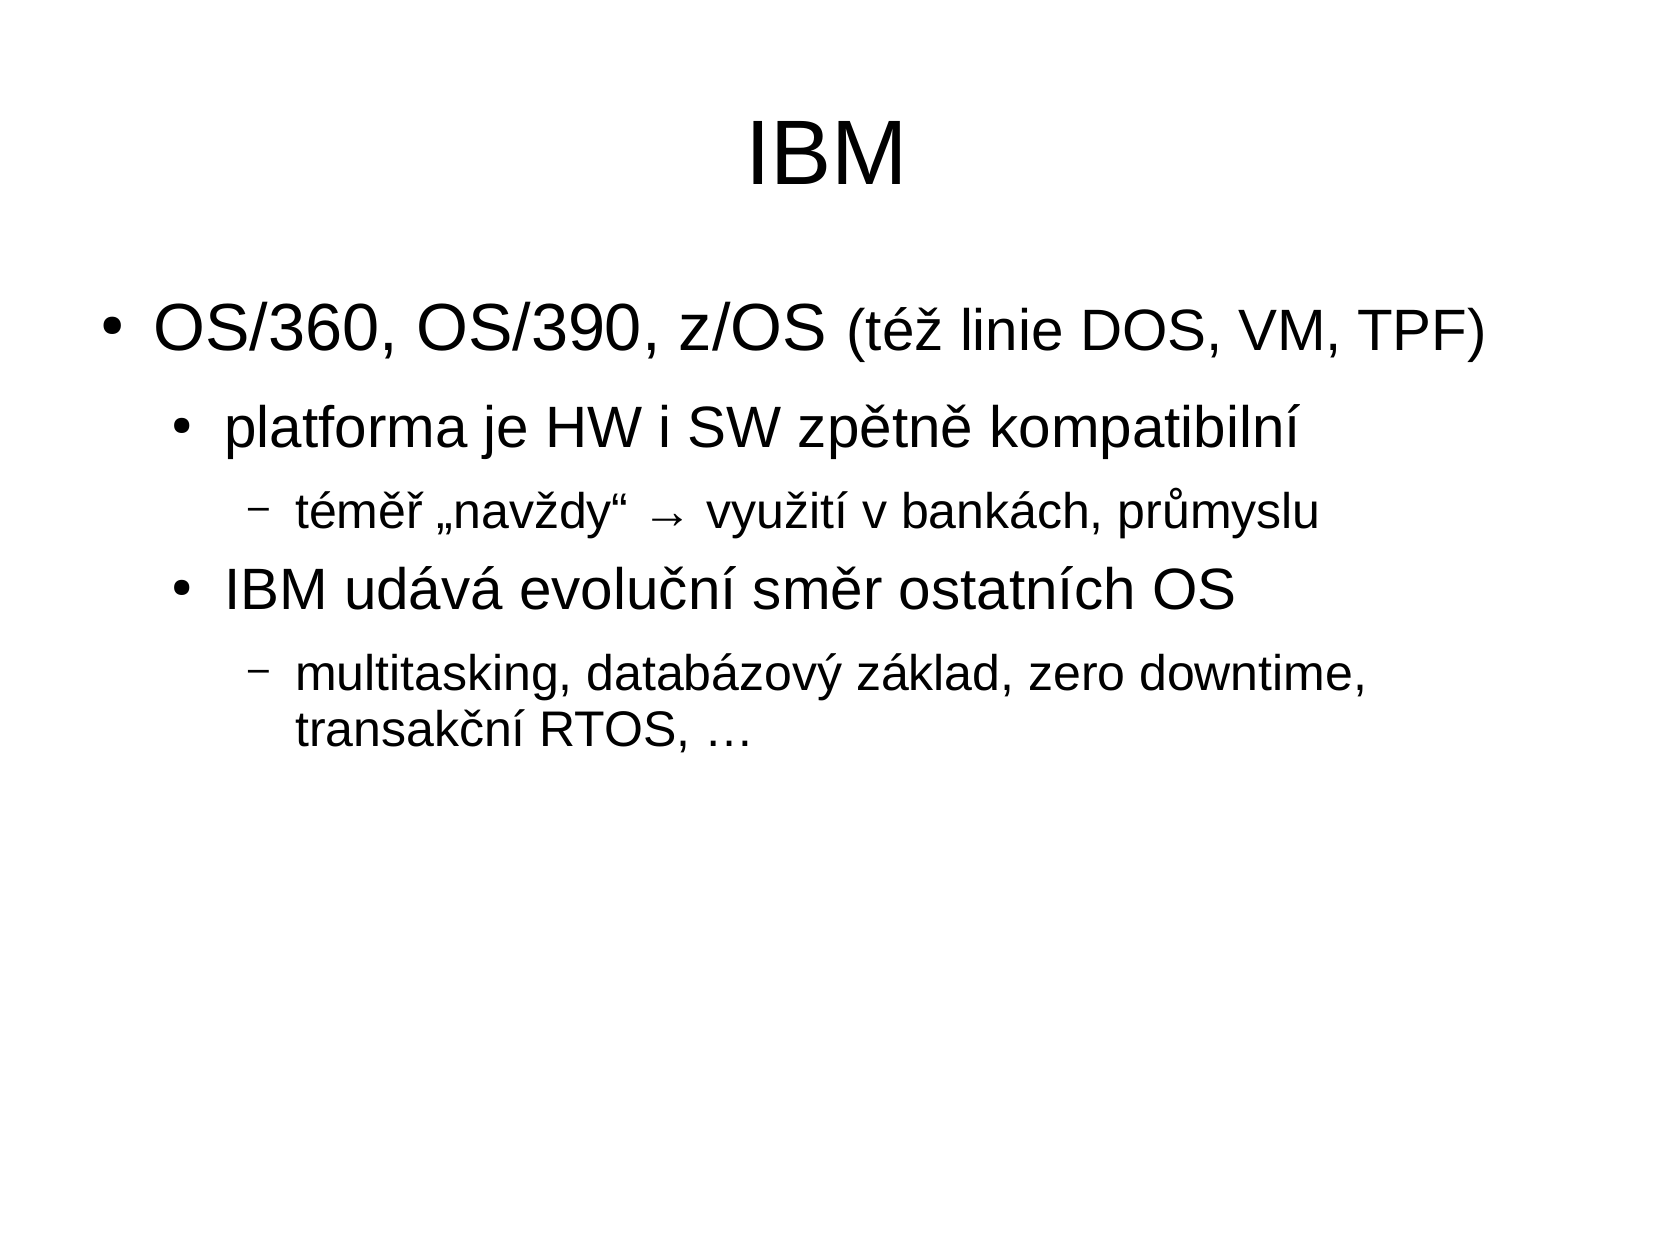

# IBM
OS/360, OS/390, z/OS (též linie DOS, VM, TPF)
platforma je HW i SW zpětně kompatibilní
téměř „navždy“ → využití v bankách, průmyslu
IBM udává evoluční směr ostatních OS
multitasking, databázový základ, zero downtime, transakční RTOS, …